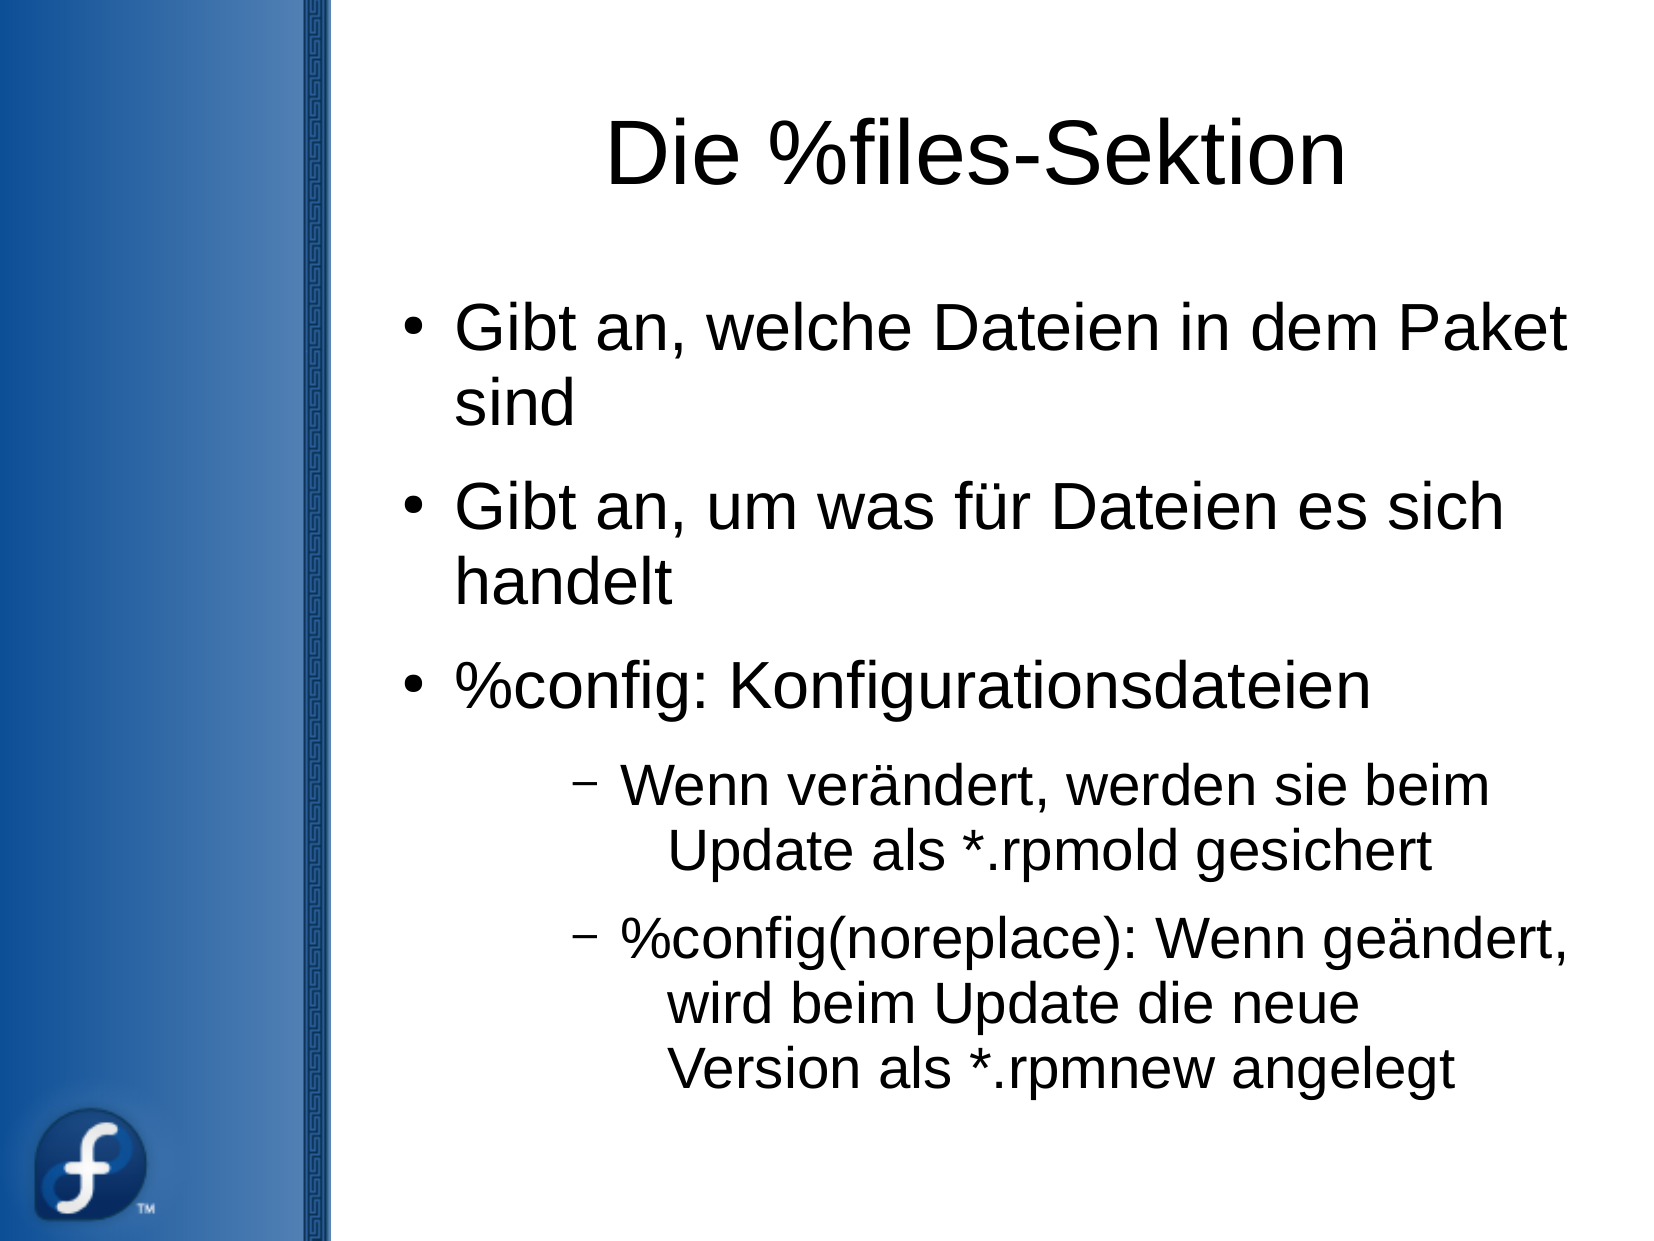

# Die %files-Sektion
Gibt an, welche Dateien in dem Paket sind
Gibt an, um was für Dateien es sich handelt
%config: Konfigurationsdateien
Wenn verändert, werden sie beim Update als *.rpmold gesichert
%config(noreplace): Wenn geändert, wird beim Update die neue Version als *.rpmnew angelegt